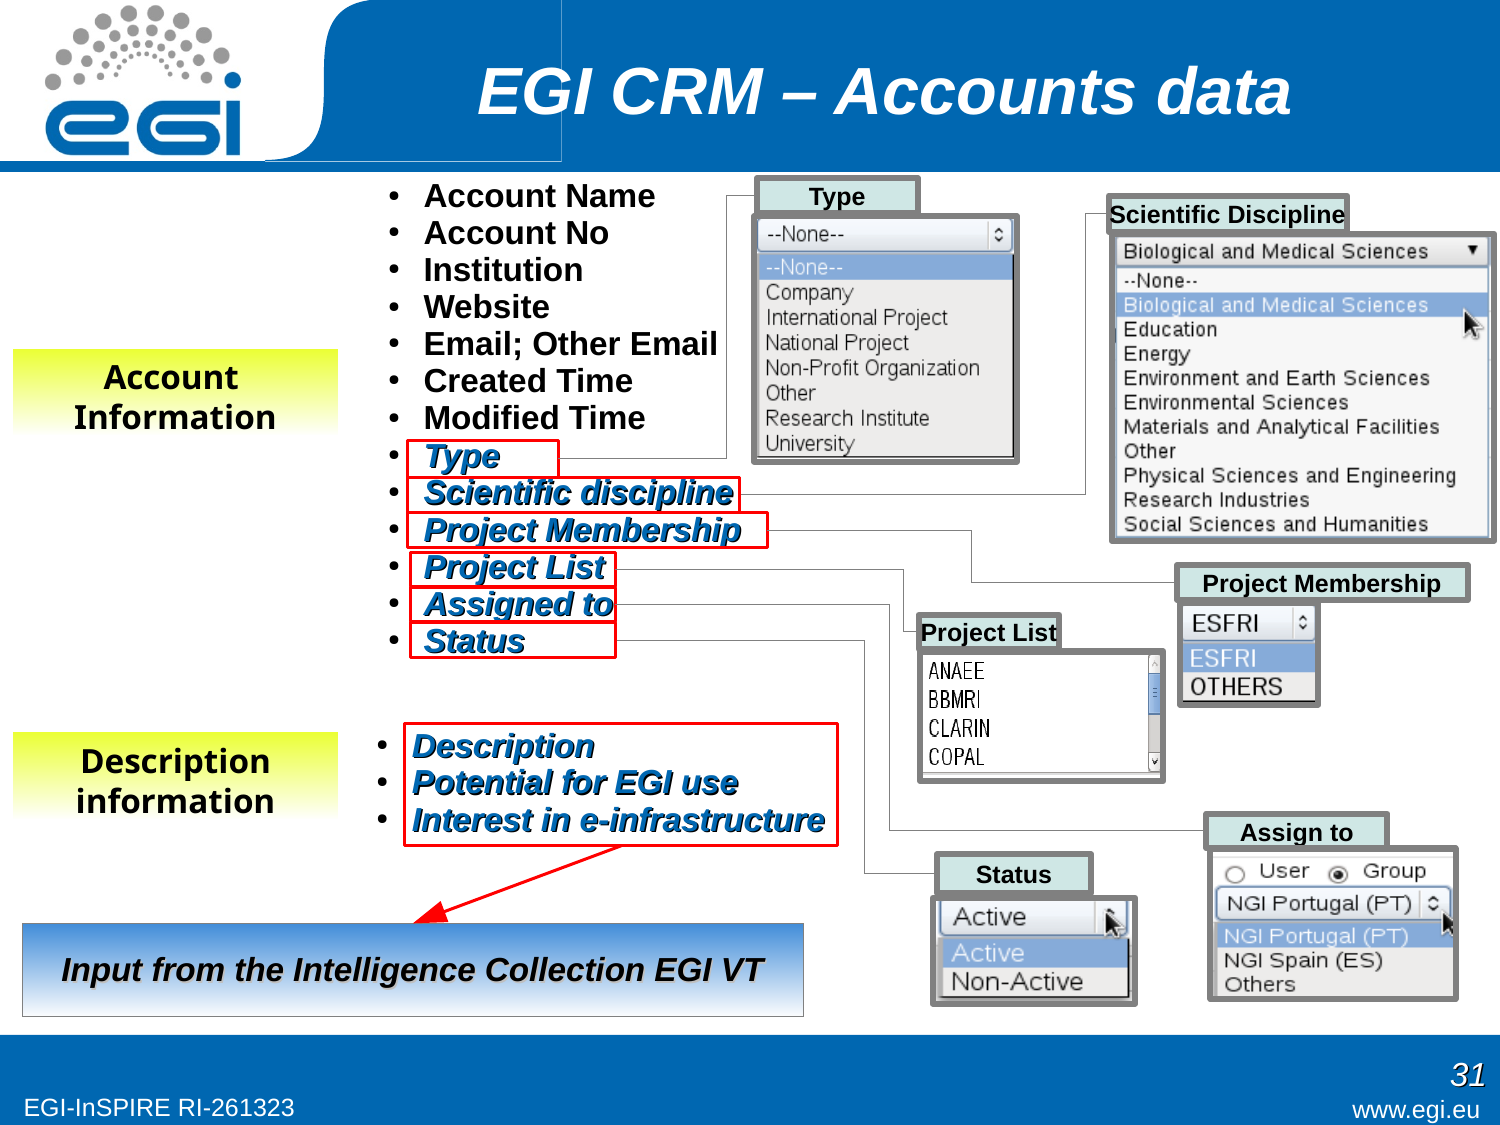

EGI CRM – Accounts data
Account Name
Account No
Institution
Website
Email; Other Email
Created Time
Modified Time
Type
Scientific discipline
Project Membership
Project List
Assigned to
Status
Type
Scientific Discipline
Account
Information
Project Membership
Project List
Description
Potential for EGI use
Interest in e-infrastructure
Description information
Assign to
Status
Input from the Intelligence Collection EGI VT
31